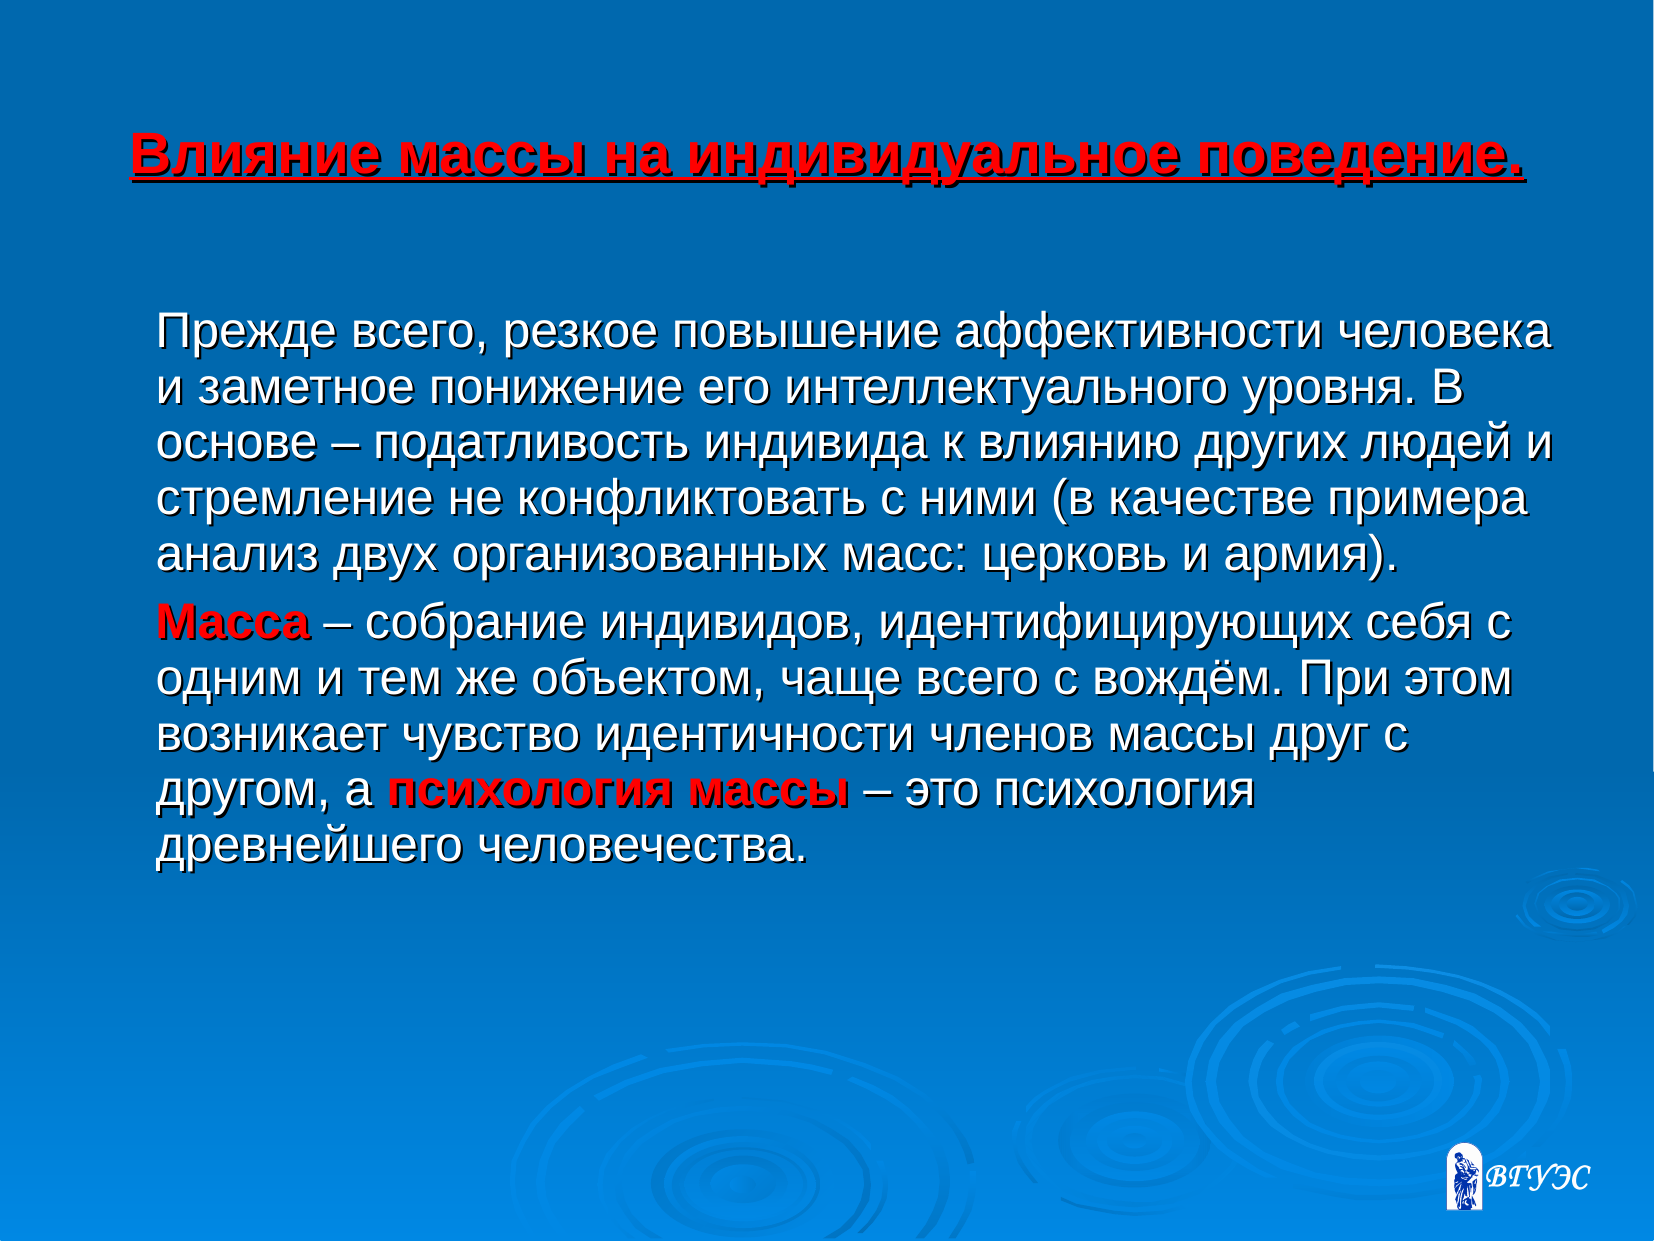

# Влияние массы на индивидуальное поведение.
 Прежде всего, резкое повышение аффективности человека и заметное понижение его интеллектуального уровня. В основе – податливость индивида к влиянию других людей и стремление не конфликтовать с ними (в качестве примера анализ двух организованных масс: церковь и армия).
 Масса – собрание индивидов, идентифицирующих себя с одним и тем же объектом, чаще всего с вождём. При этом возникает чувство идентичности членов массы друг с другом, а психология массы – это психология древнейшего человечества.